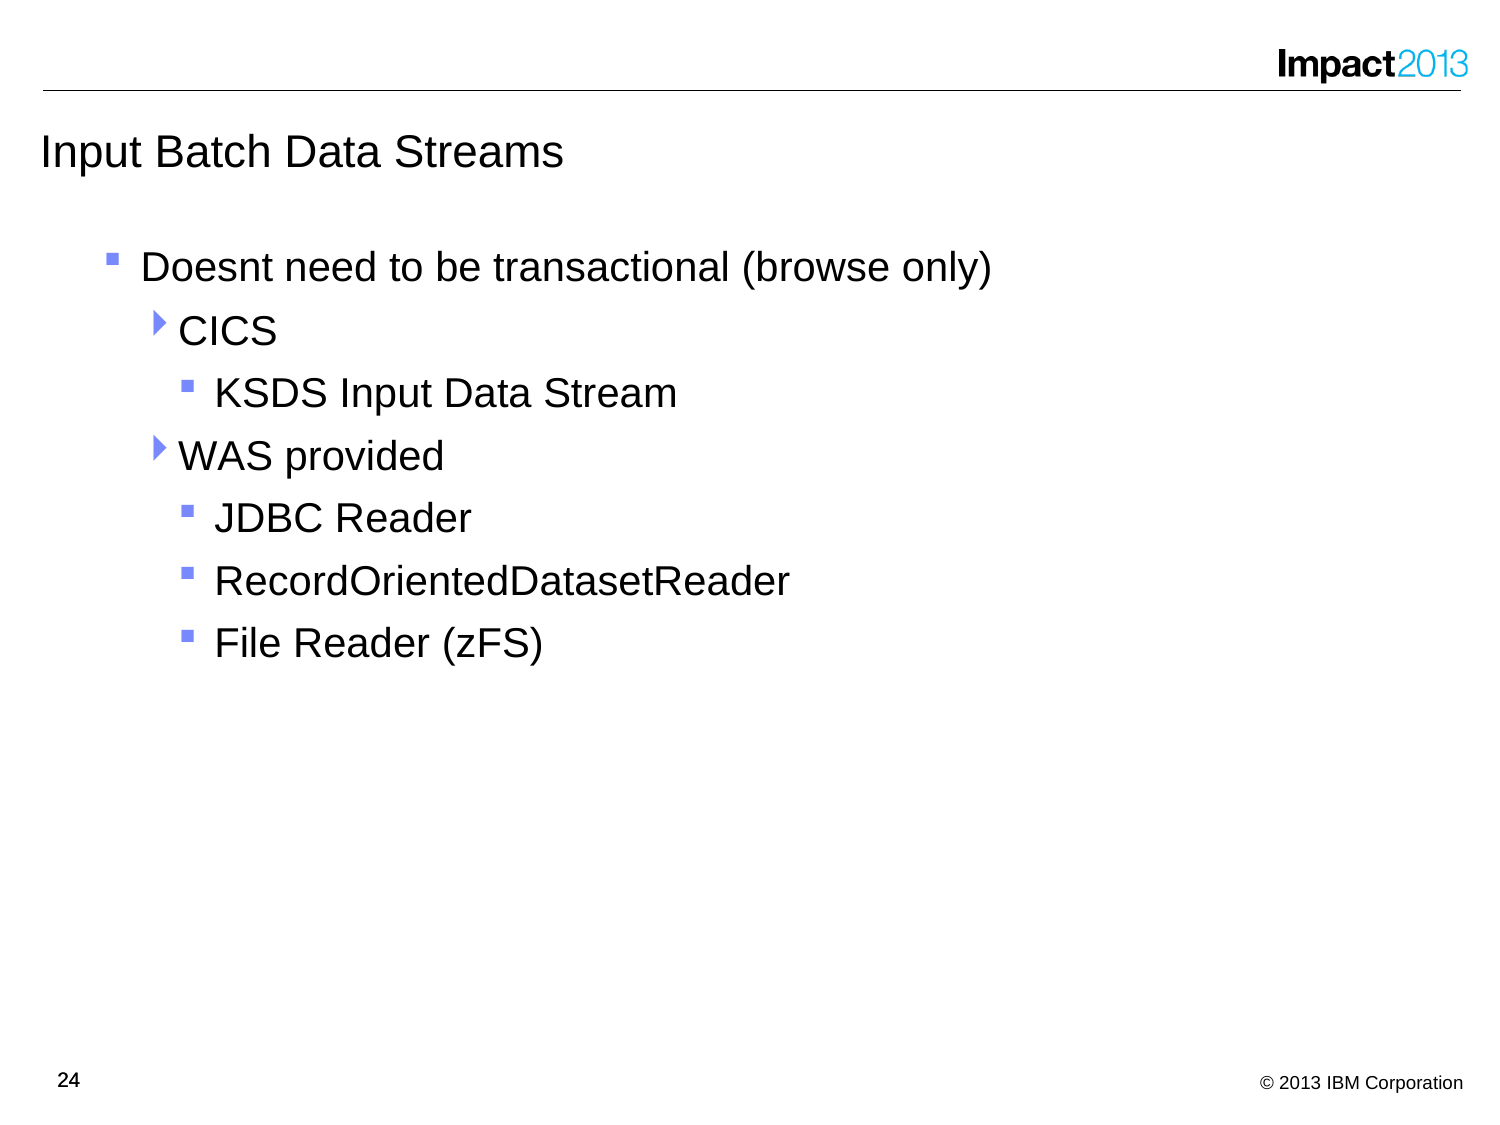

# Input Batch Data Streams
Doesnt need to be transactional (browse only)
CICS
KSDS Input Data Stream
WAS provided
JDBC Reader
RecordOrientedDatasetReader
File Reader (zFS)